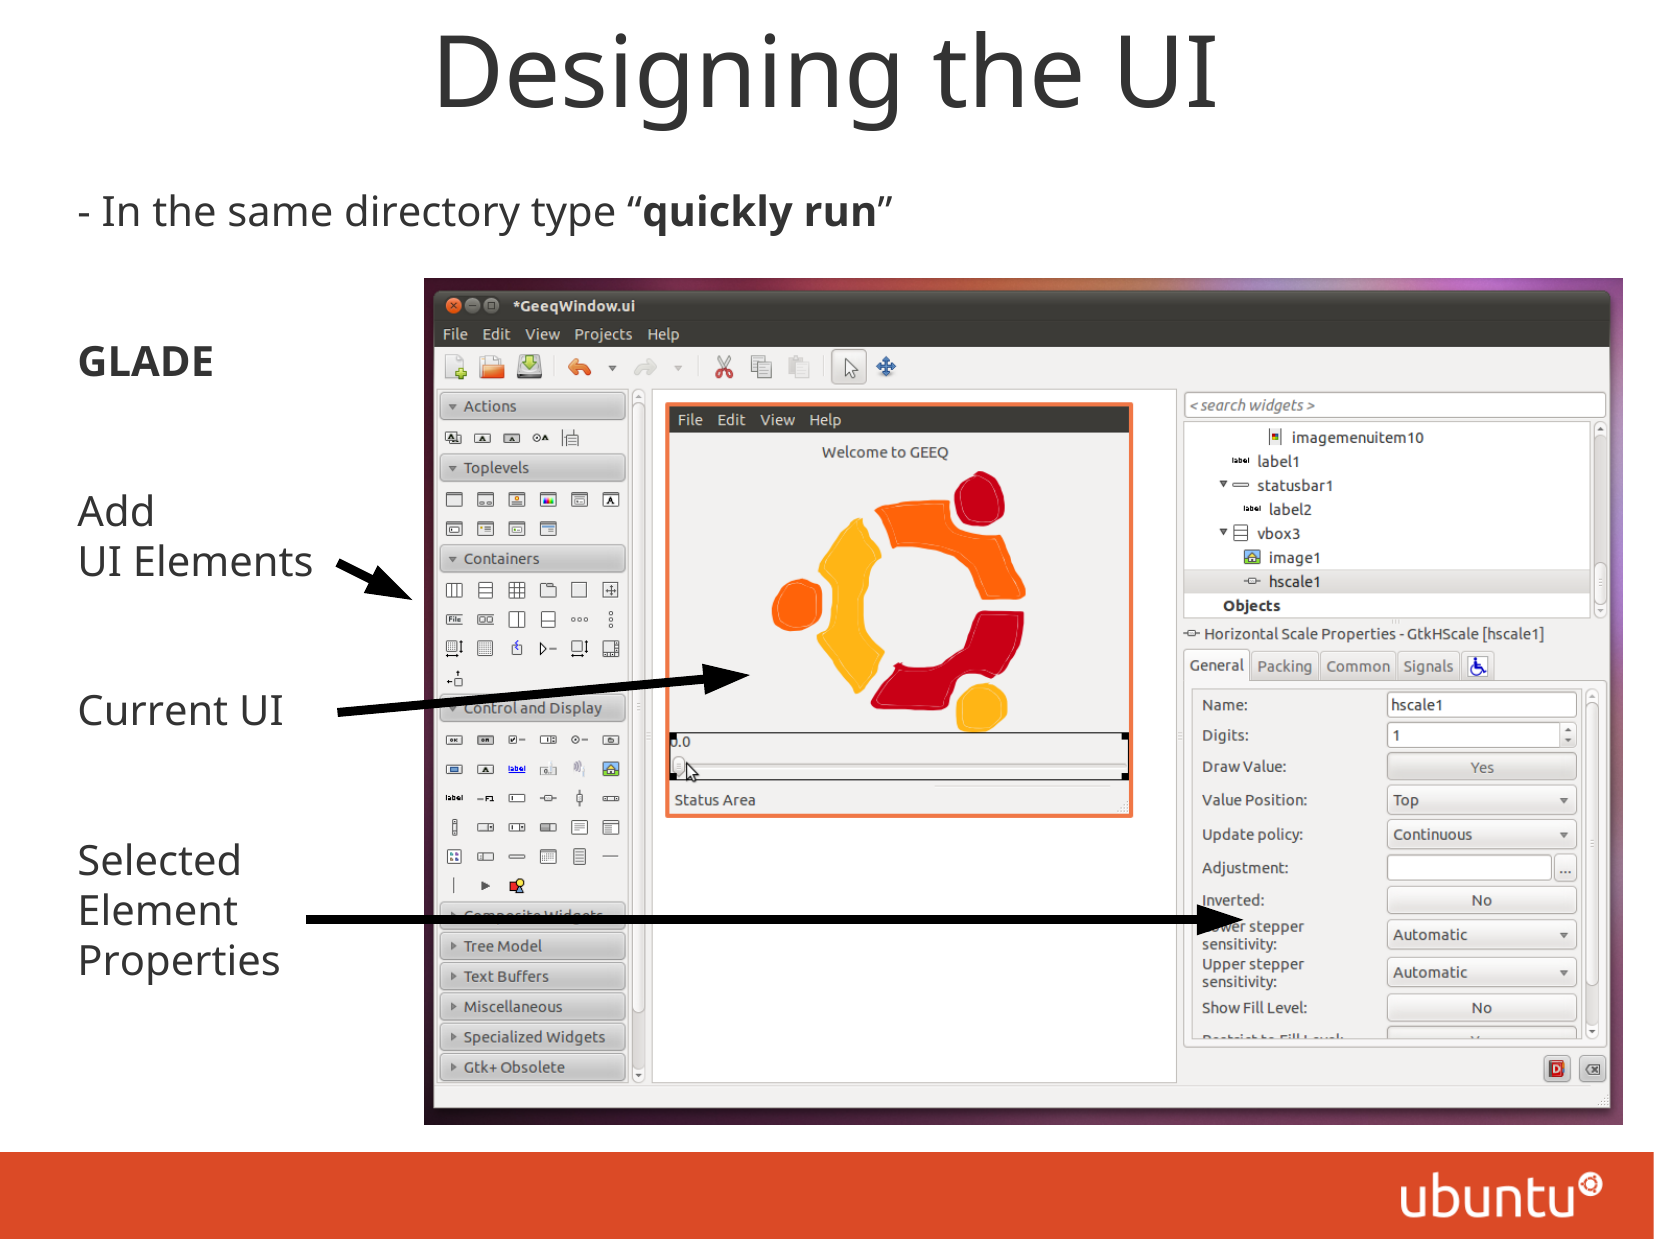

# Designing the UI
- In the same directory type “quickly run”
GLADE
Add
UI Elements
Current UI
Selected
Element
Properties